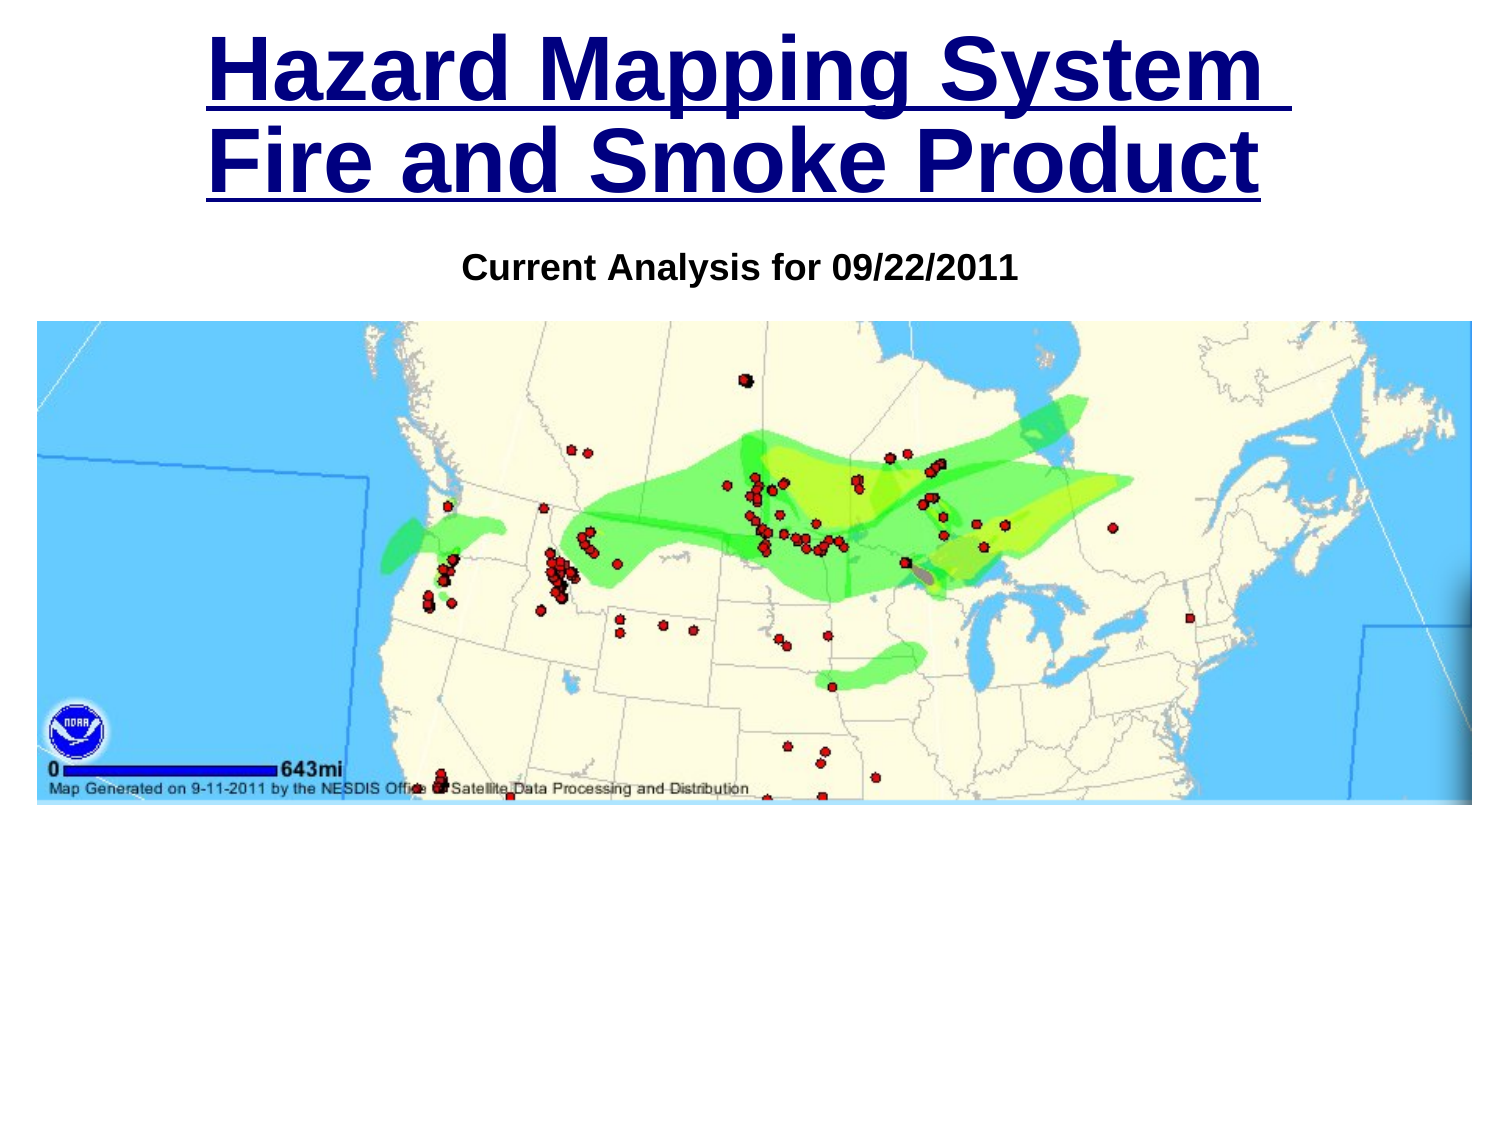

Hazard Mapping System Fire and Smoke Product
Current Analysis for 09/22/2011